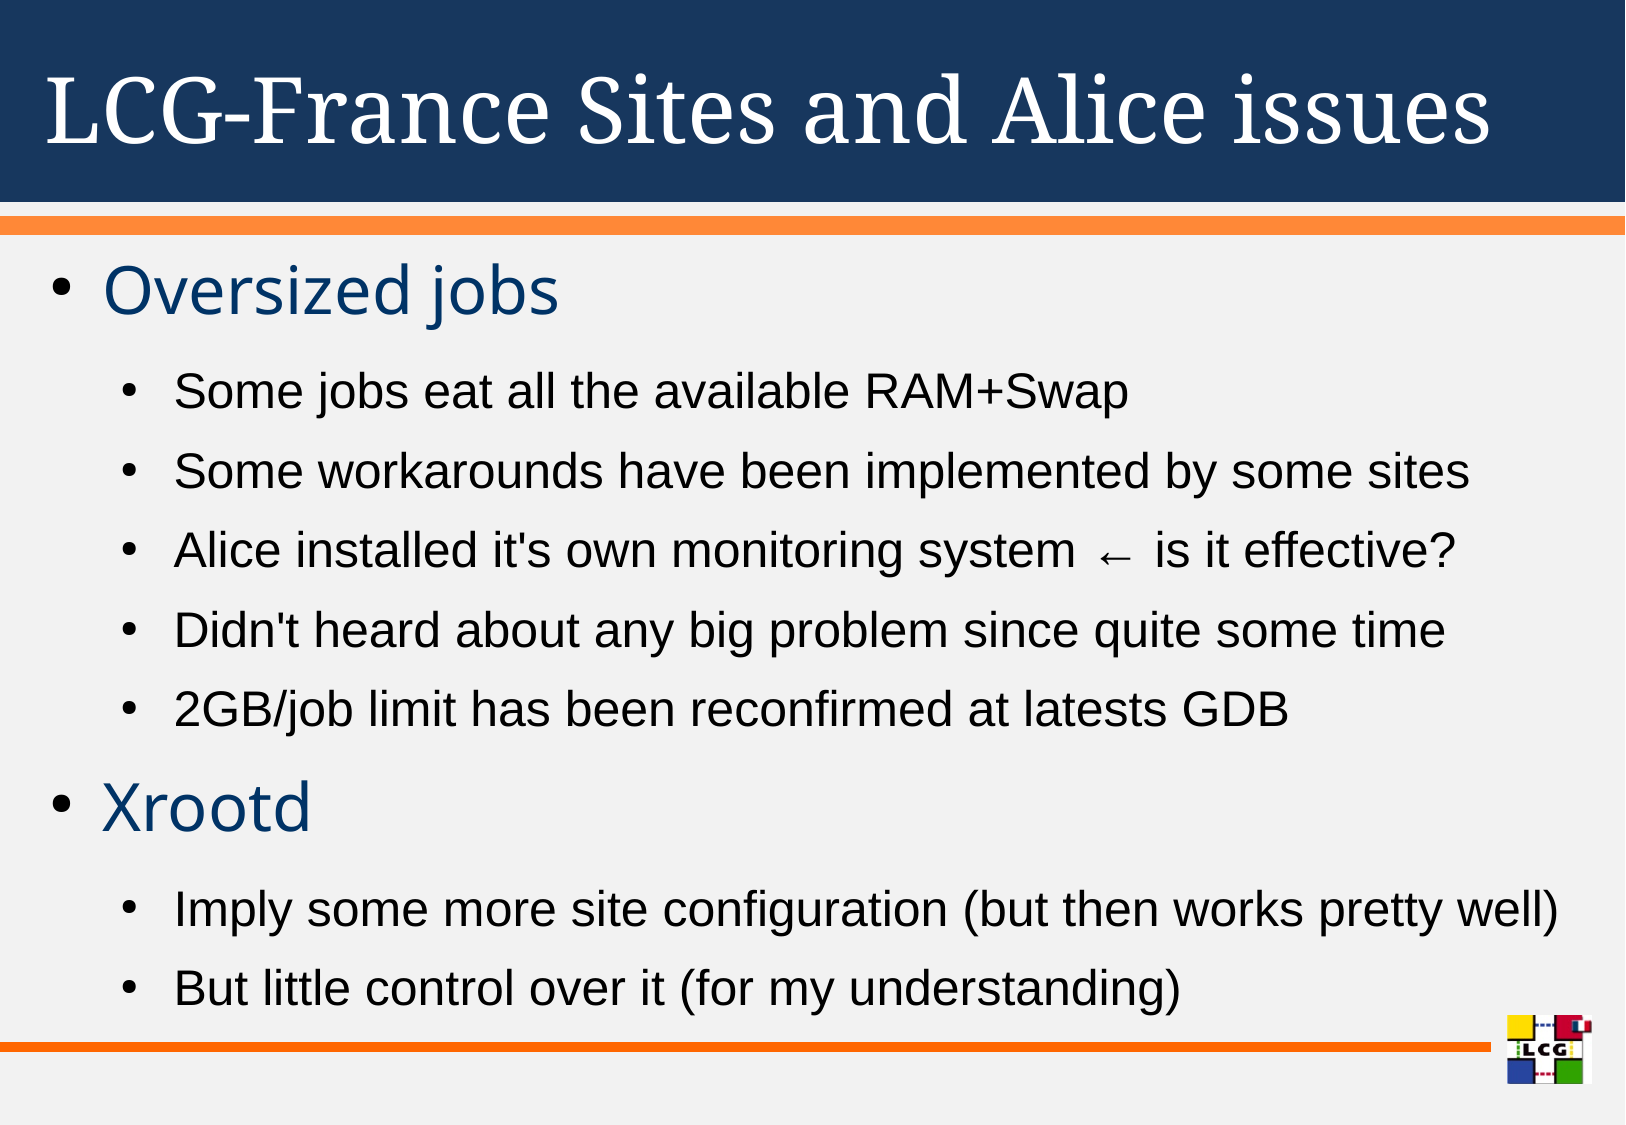

# LCG-France Sites and Alice issues
Oversized jobs
Some jobs eat all the available RAM+Swap
Some workarounds have been implemented by some sites
Alice installed it's own monitoring system ← is it effective?
Didn't heard about any big problem since quite some time
2GB/job limit has been reconfirmed at latests GDB
Xrootd
Imply some more site configuration (but then works pretty well)
But little control over it (for my understanding)